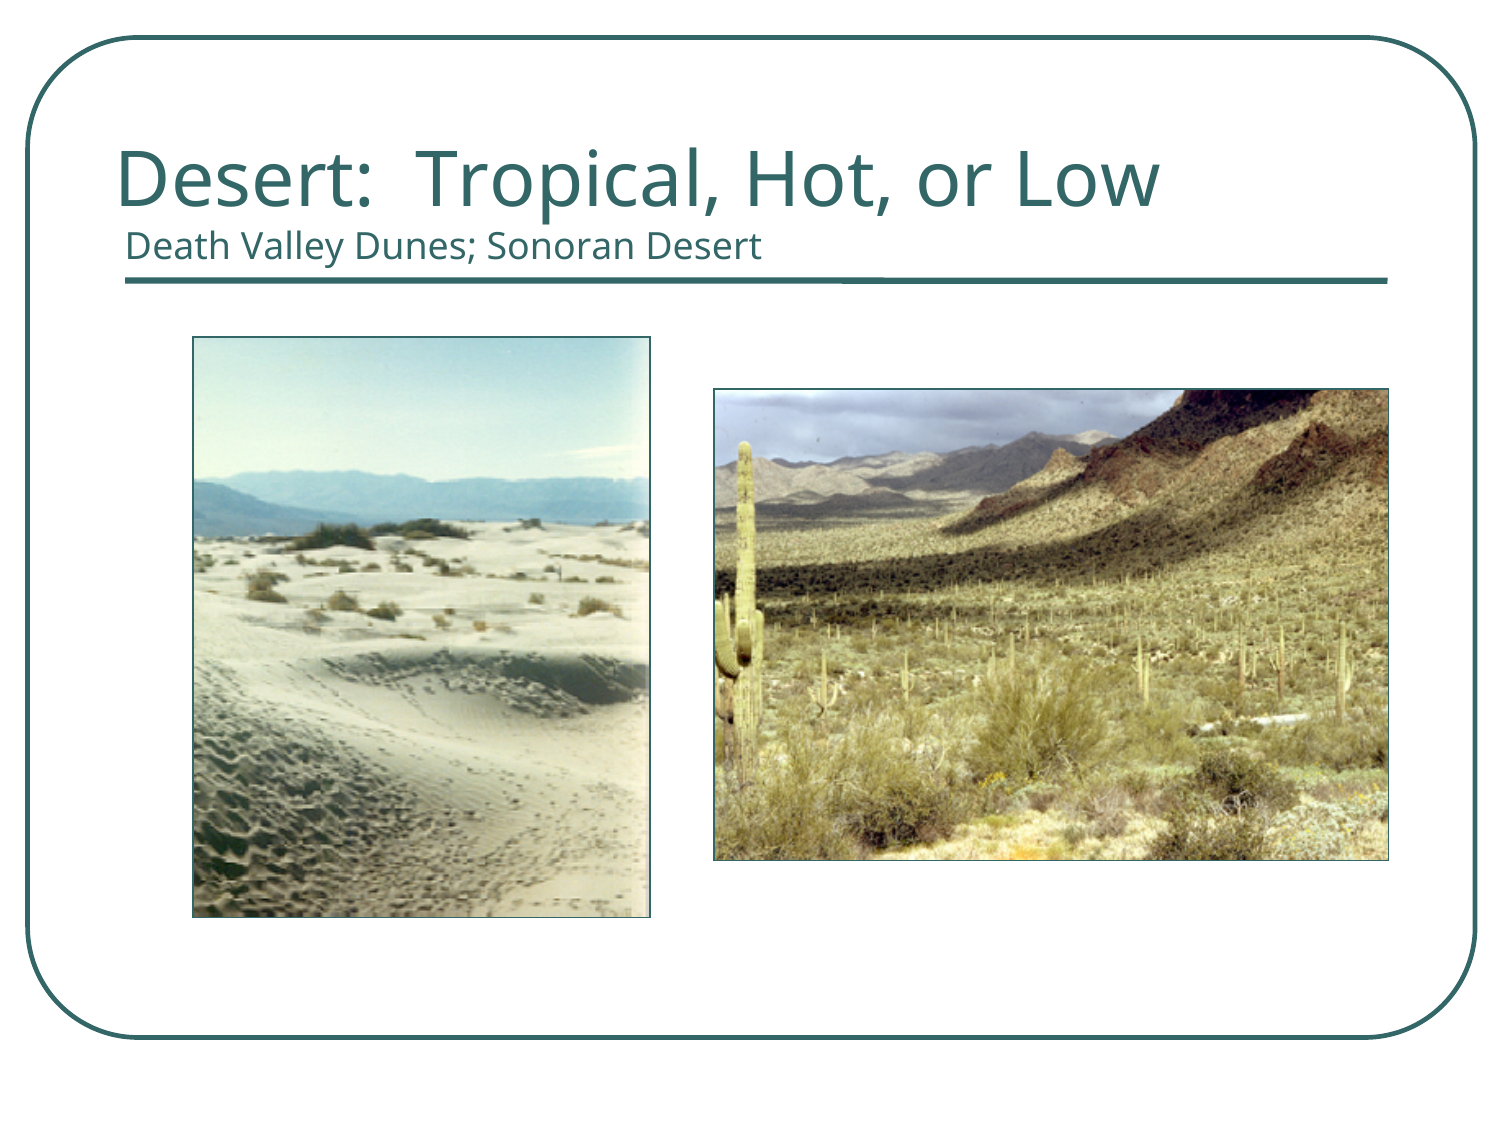

# Desert: Tropical, Hot, or Low Death Valley Dunes; Sonoran Desert